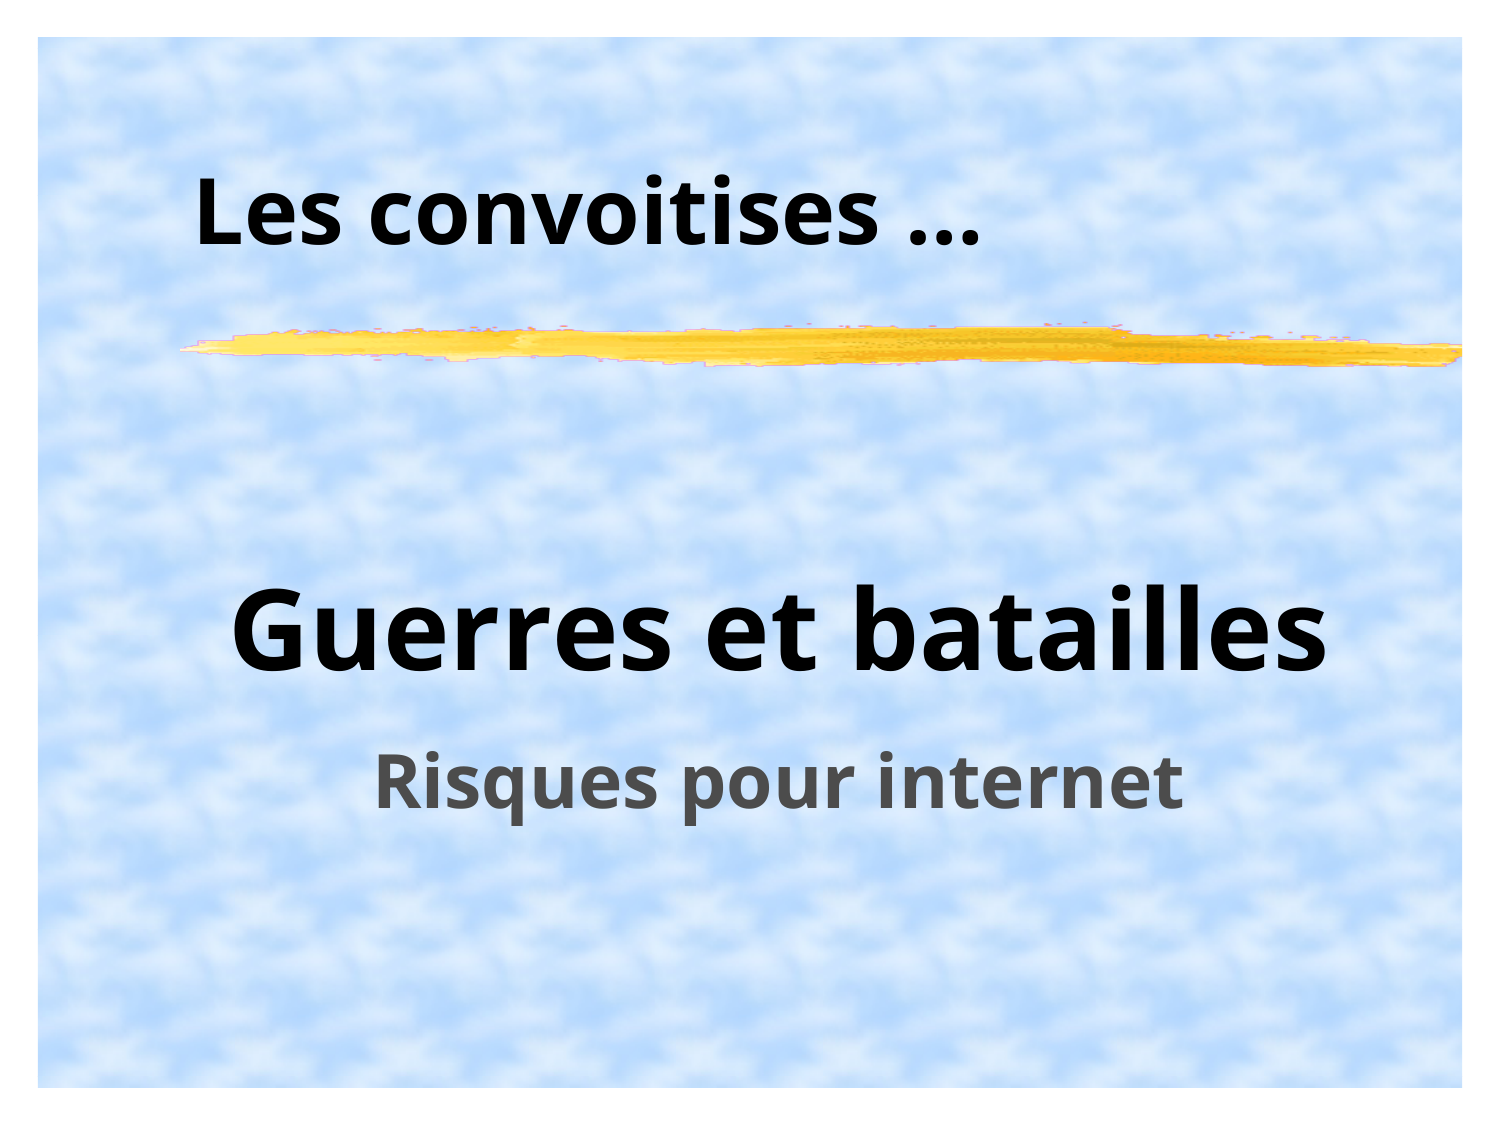

# Les convoitises …
Guerres et batailles
Risques pour internet